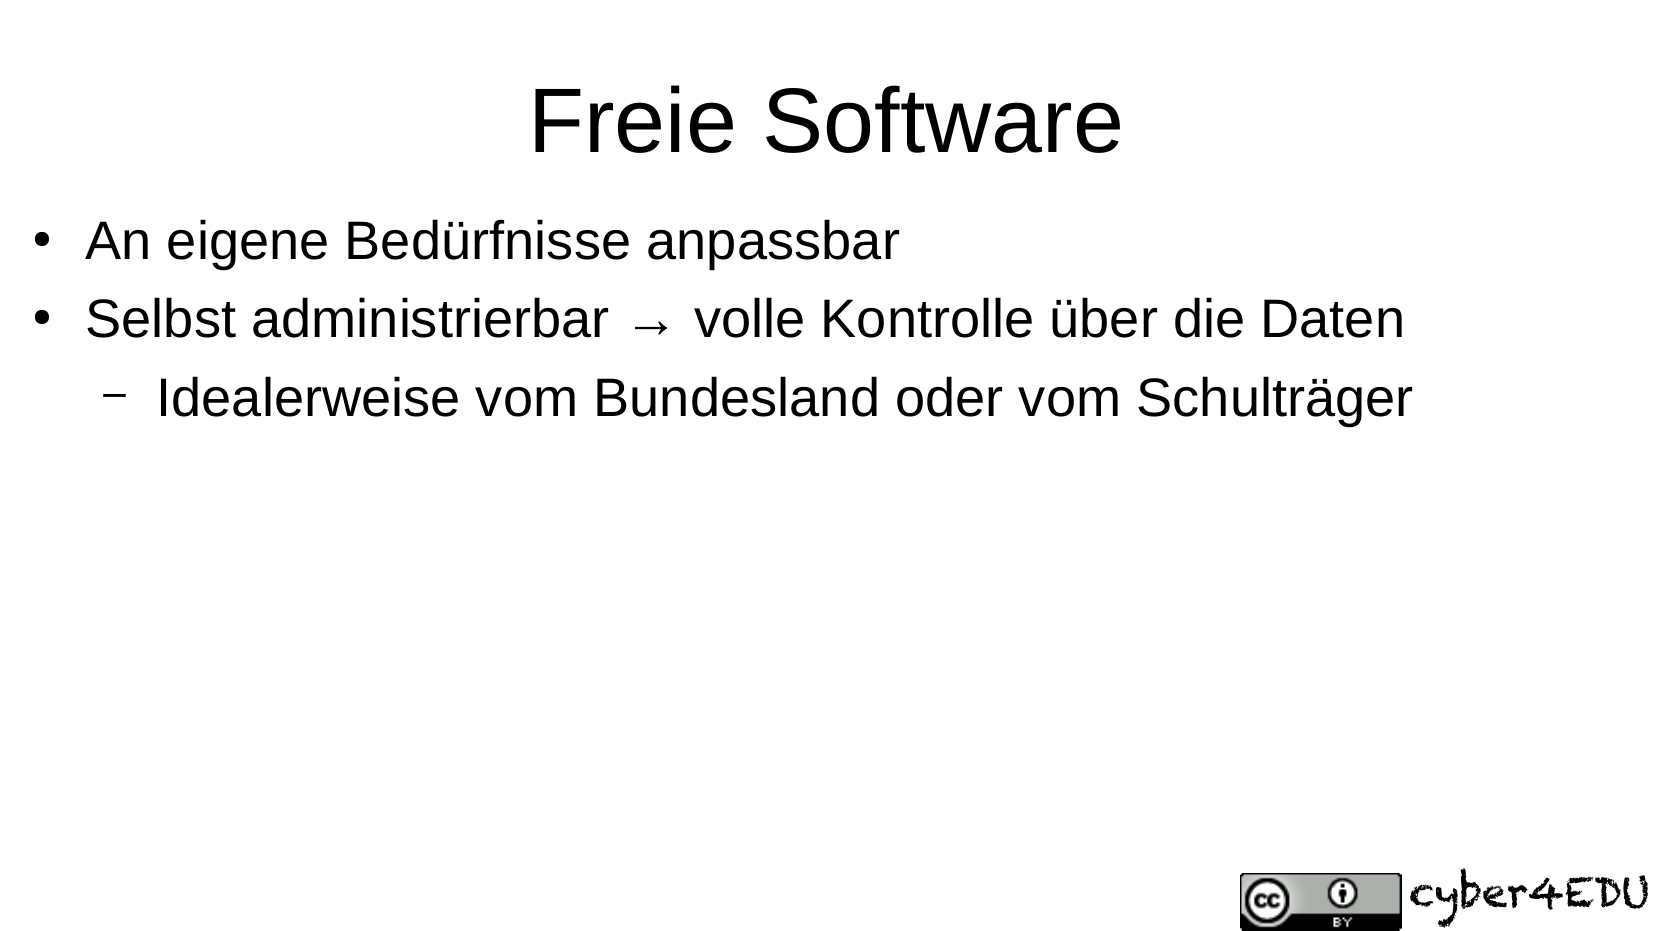

Anpassung an individuelle Bedürfnisse
# Freie Software
An eigene Bedürfnisse anpassbar
Selbst administrierbar → volle Kontrolle über die Daten
Idealerweise vom Bundesland oder vom Schulträger